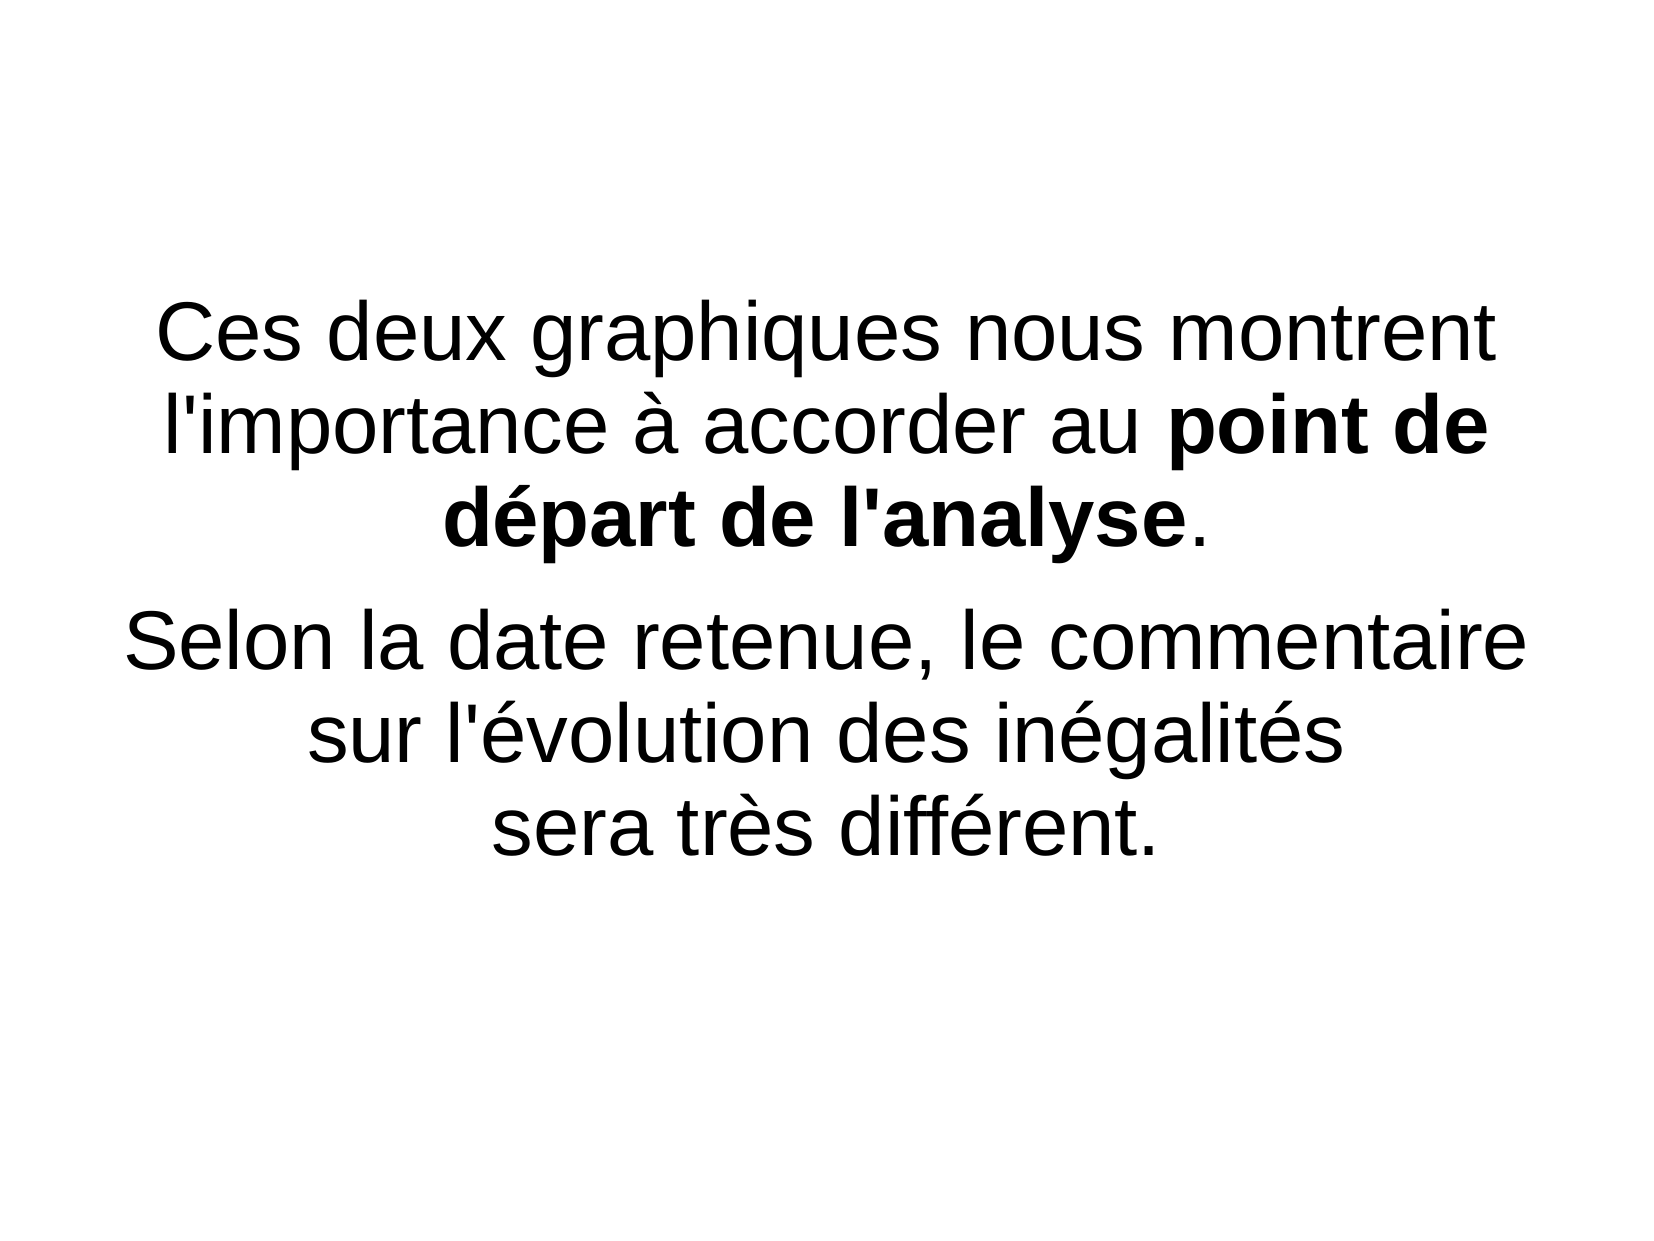

# Ces deux graphiques nous montrent l'importance à accorder au point de départ de l'analyse.
Selon la date retenue, le commentaire sur l'évolution des inégalités
sera très différent.